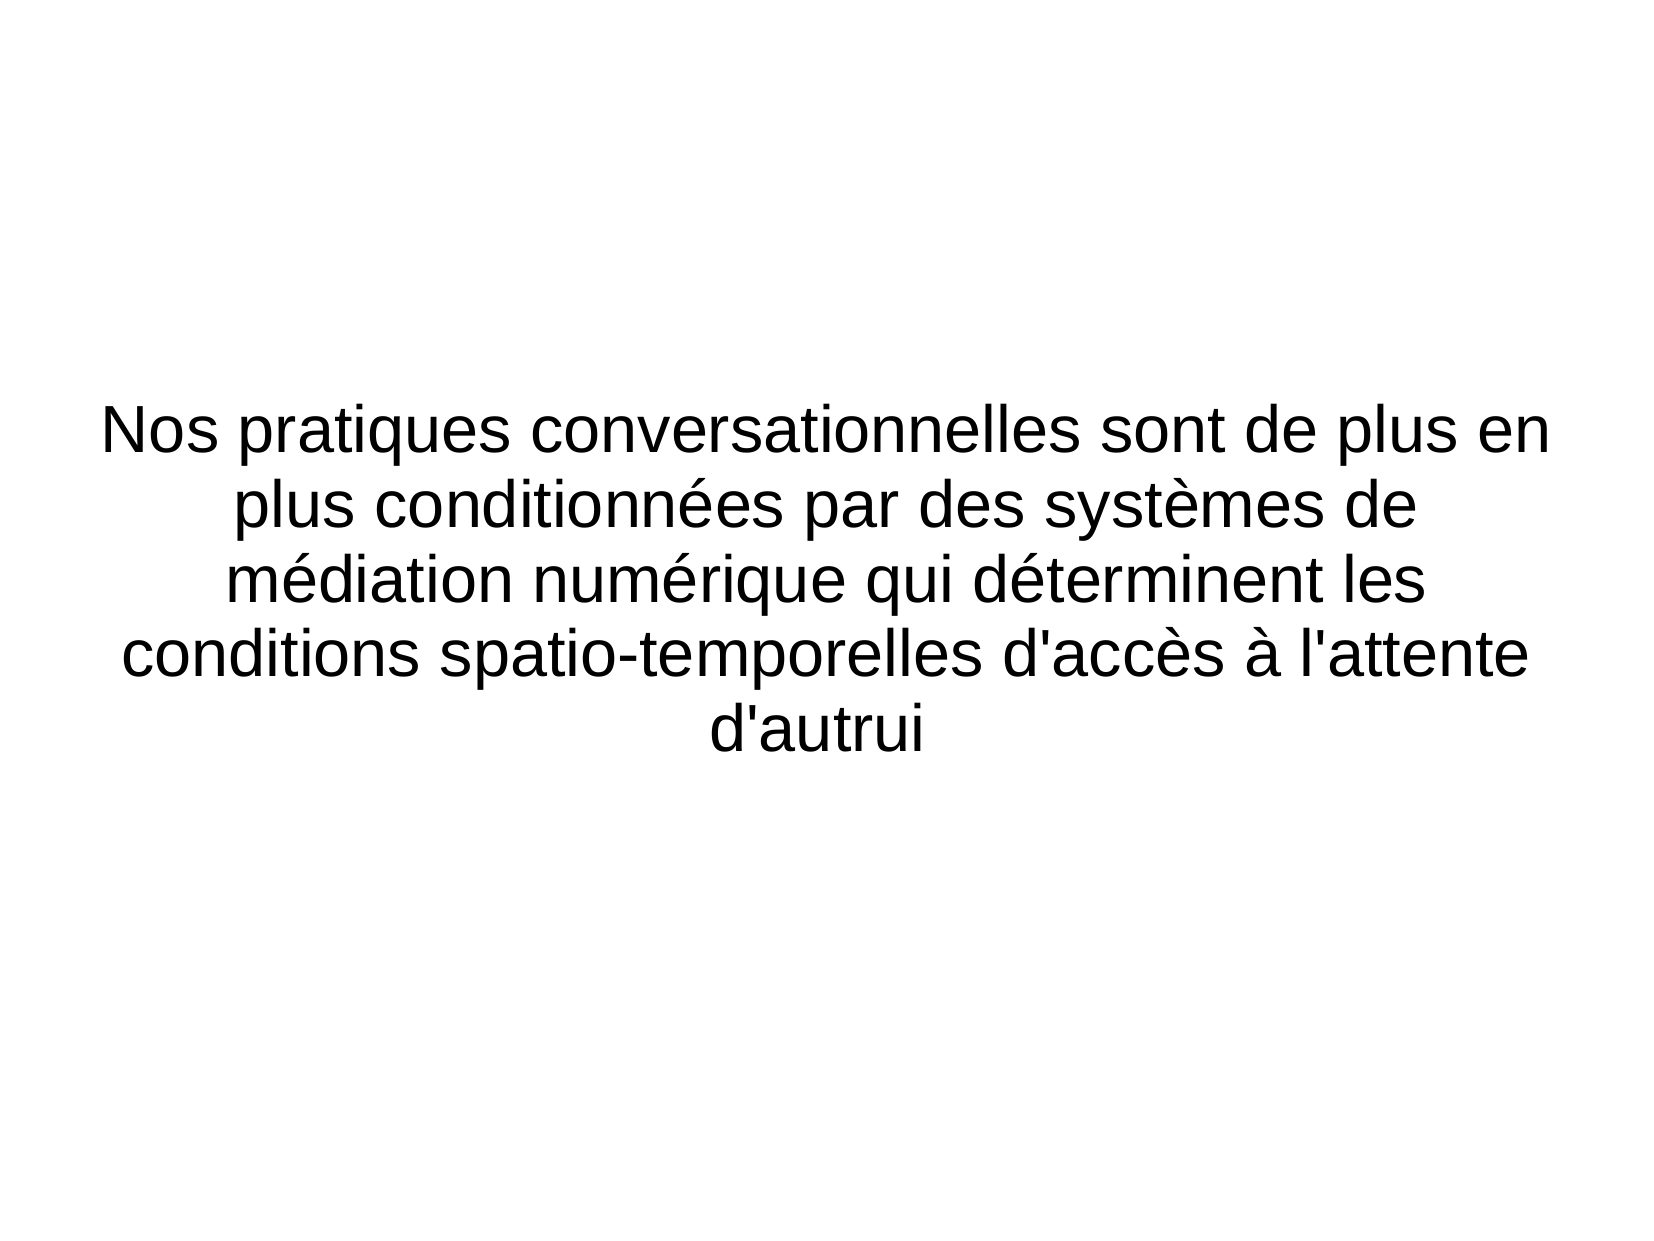

# Nos pratiques conversationnelles sont de plus en plus conditionnées par des systèmes de médiation numérique qui déterminent les conditions spatio-temporelles d'accès à l'attente d'autrui